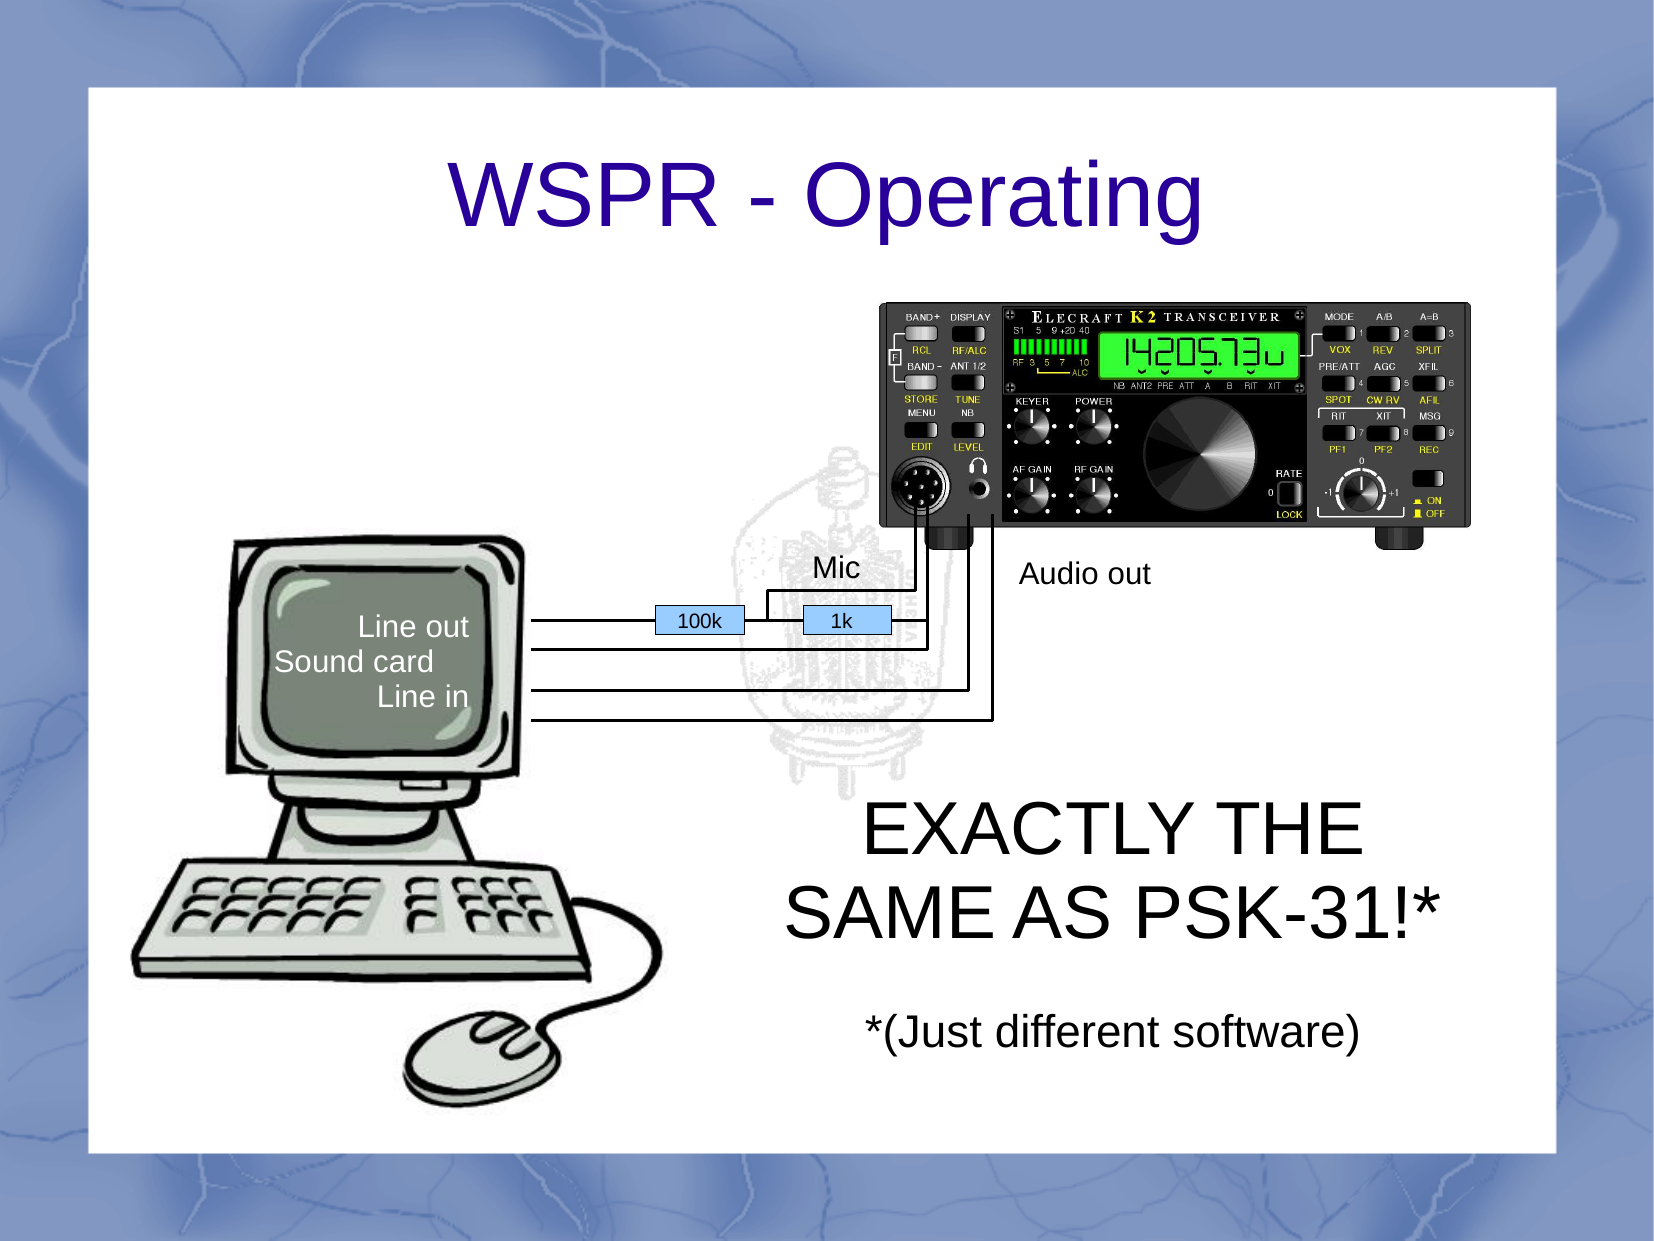

# WSPR - Operating
Mic
Audio out
Line out
Sound card
Line in
100k
1k
EXACTLY THE SAME AS PSK-31!*
*(Just different software)